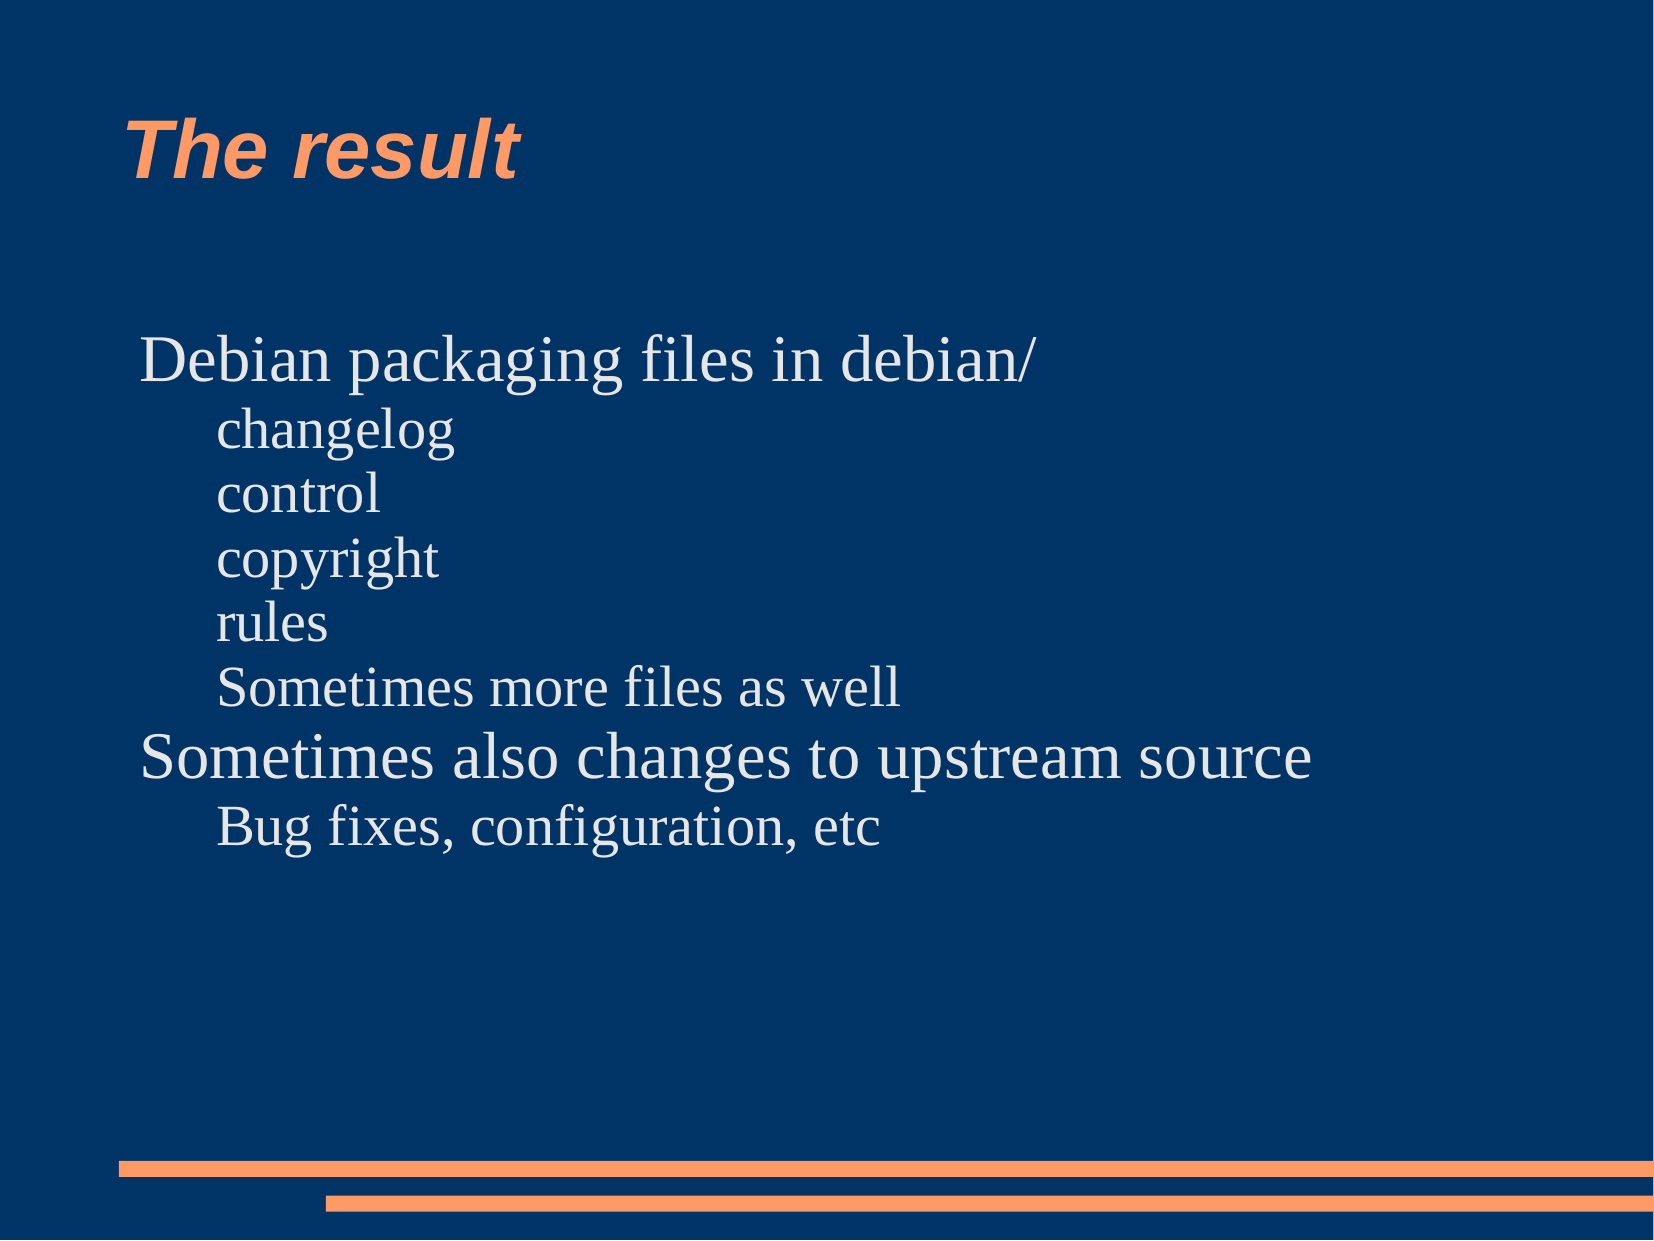

# The result
Debian packaging files in debian/
changelog
control
copyright
rules
Sometimes more files as well
Sometimes also changes to upstream source
Bug fixes, configuration, etc